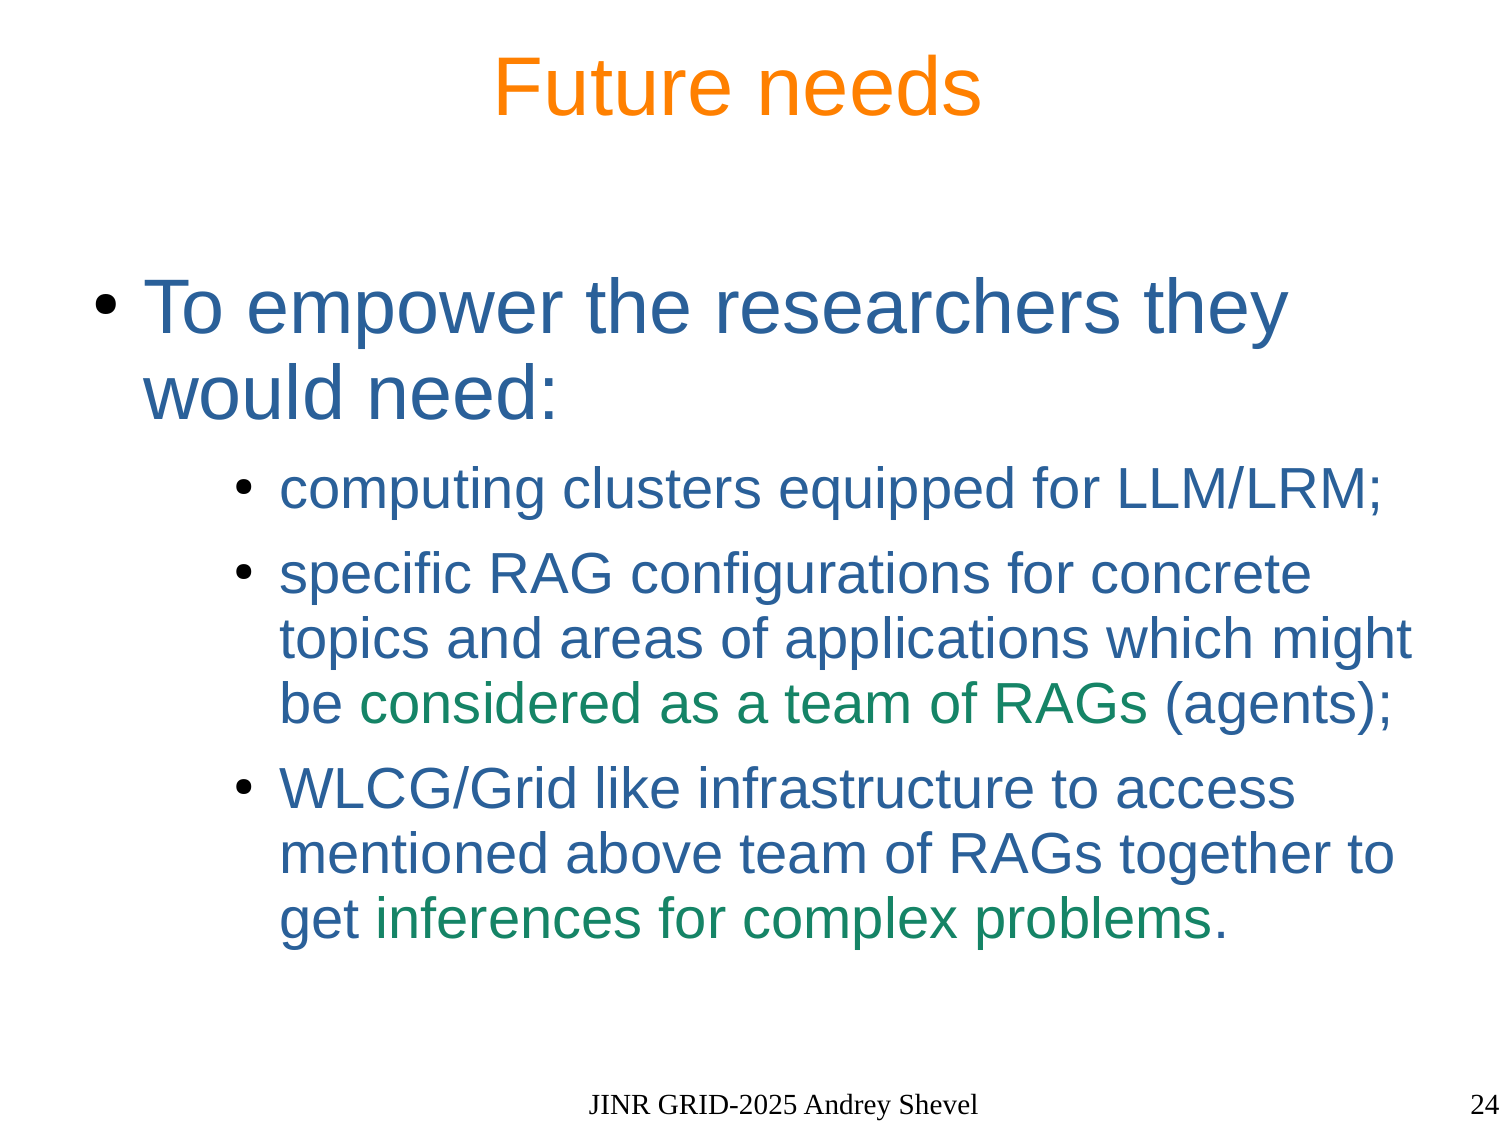

# Future needs
To empower the researchers they would need:
computing clusters equipped for LLM/LRM;
specific RAG configurations for concrete topics and areas of applications which might be considered as a team of RAGs (agents);
WLCG/Grid like infrastructure to access mentioned above team of RAGs together to get inferences for complex problems.
24